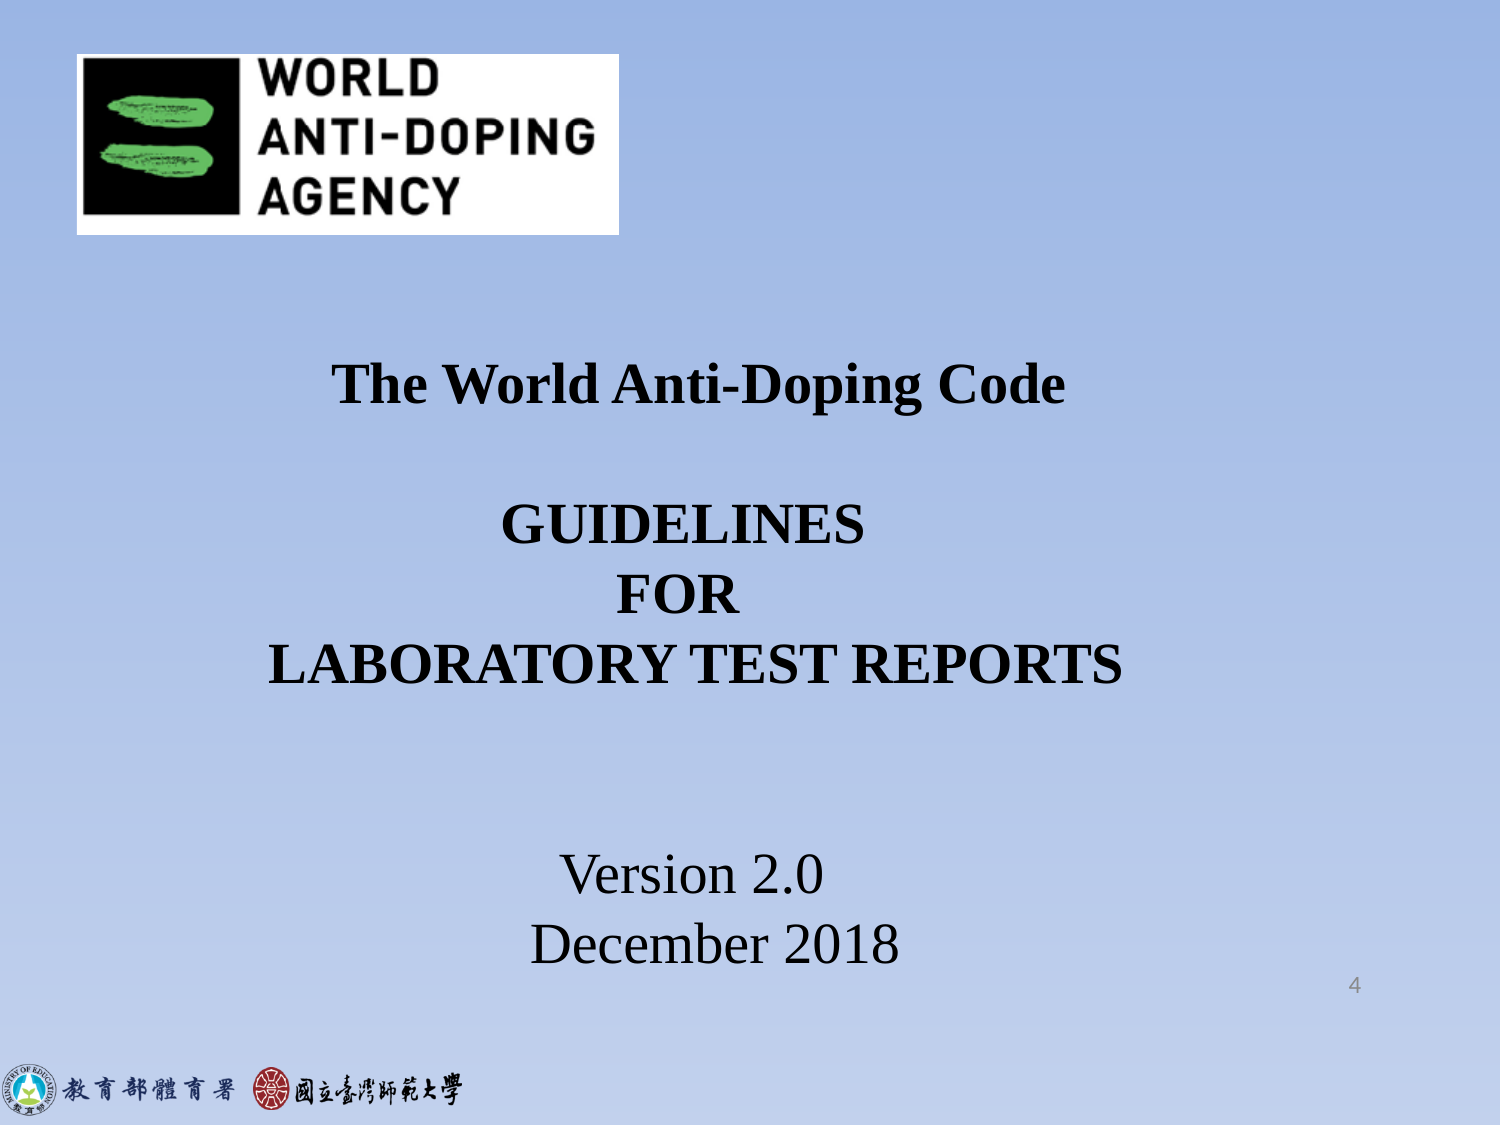

#
 The World Anti-Doping Code
 GUIDELINES
 FOR
LABORATORY TEST REPORTS
 Version 2.0
 December 2018